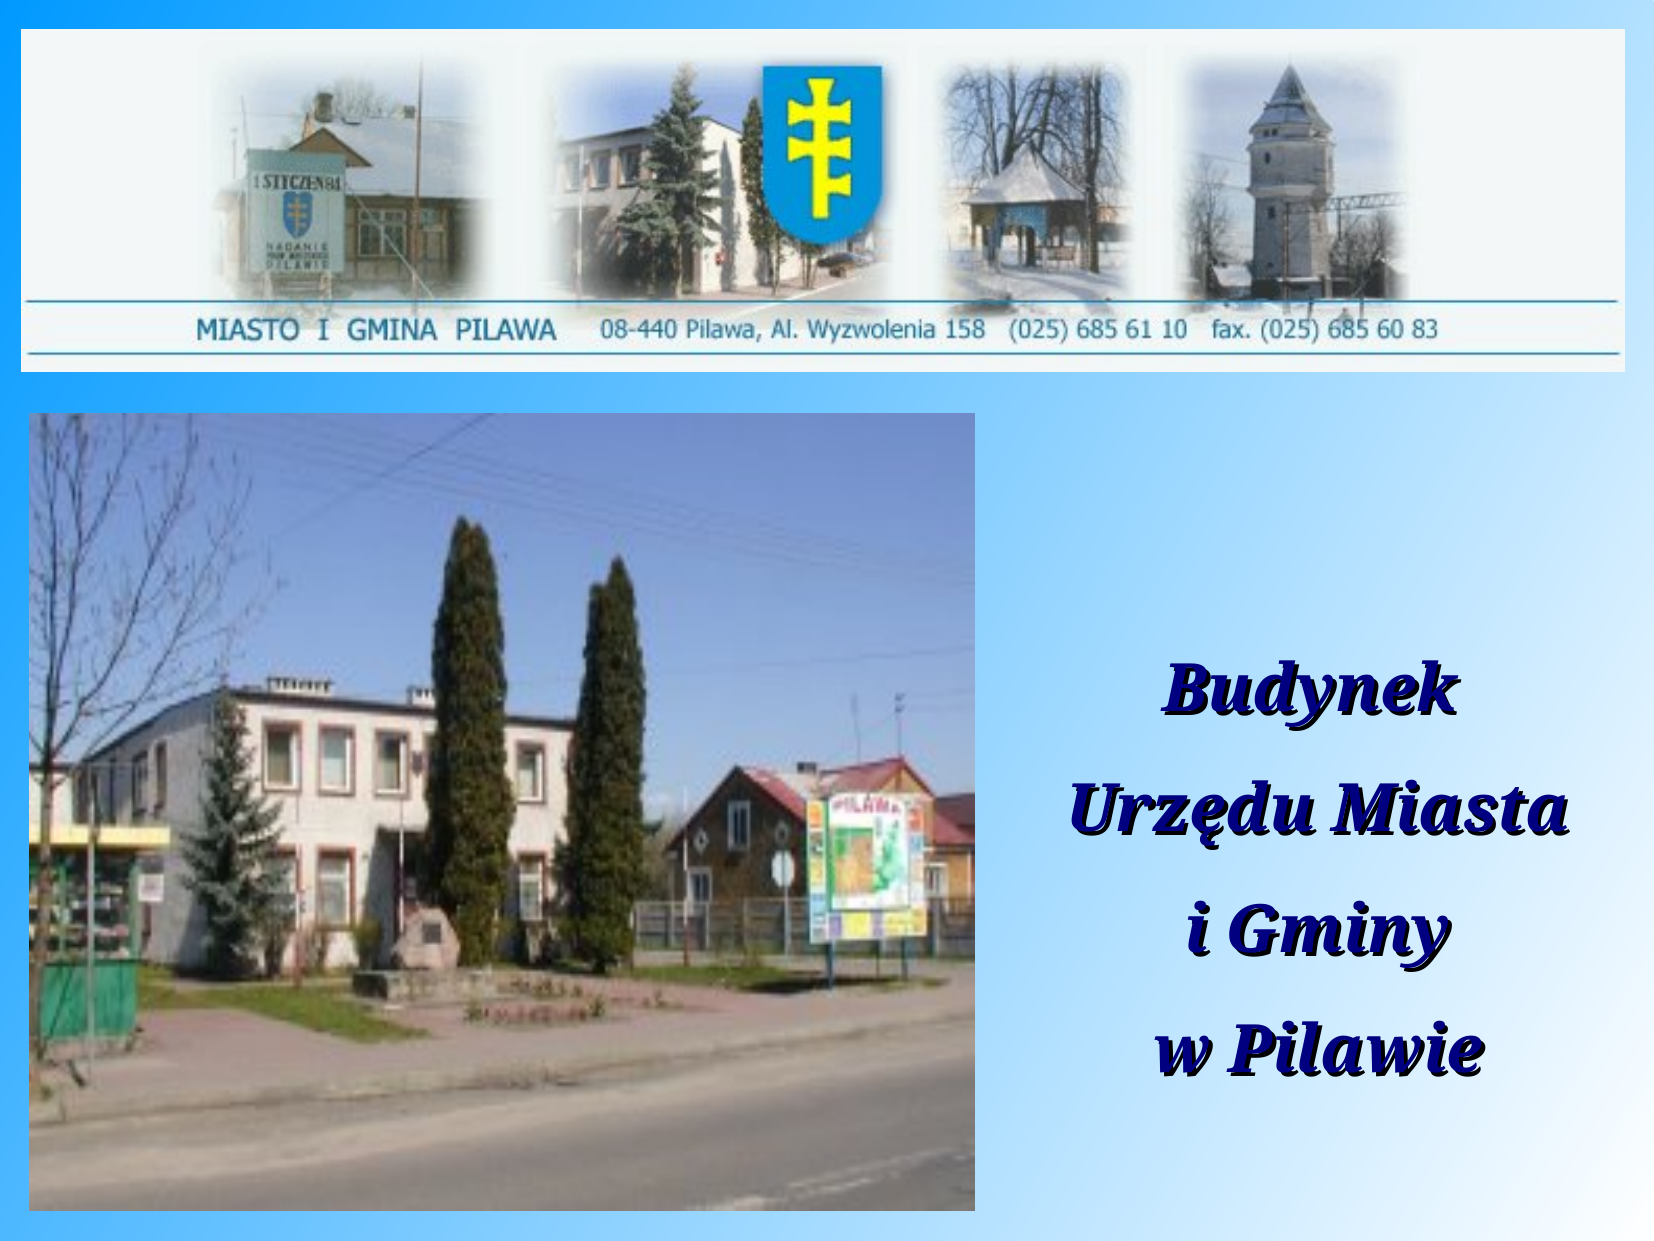

#
Budynek
Urzędu Miasta
 i Gminy
w Pilawie